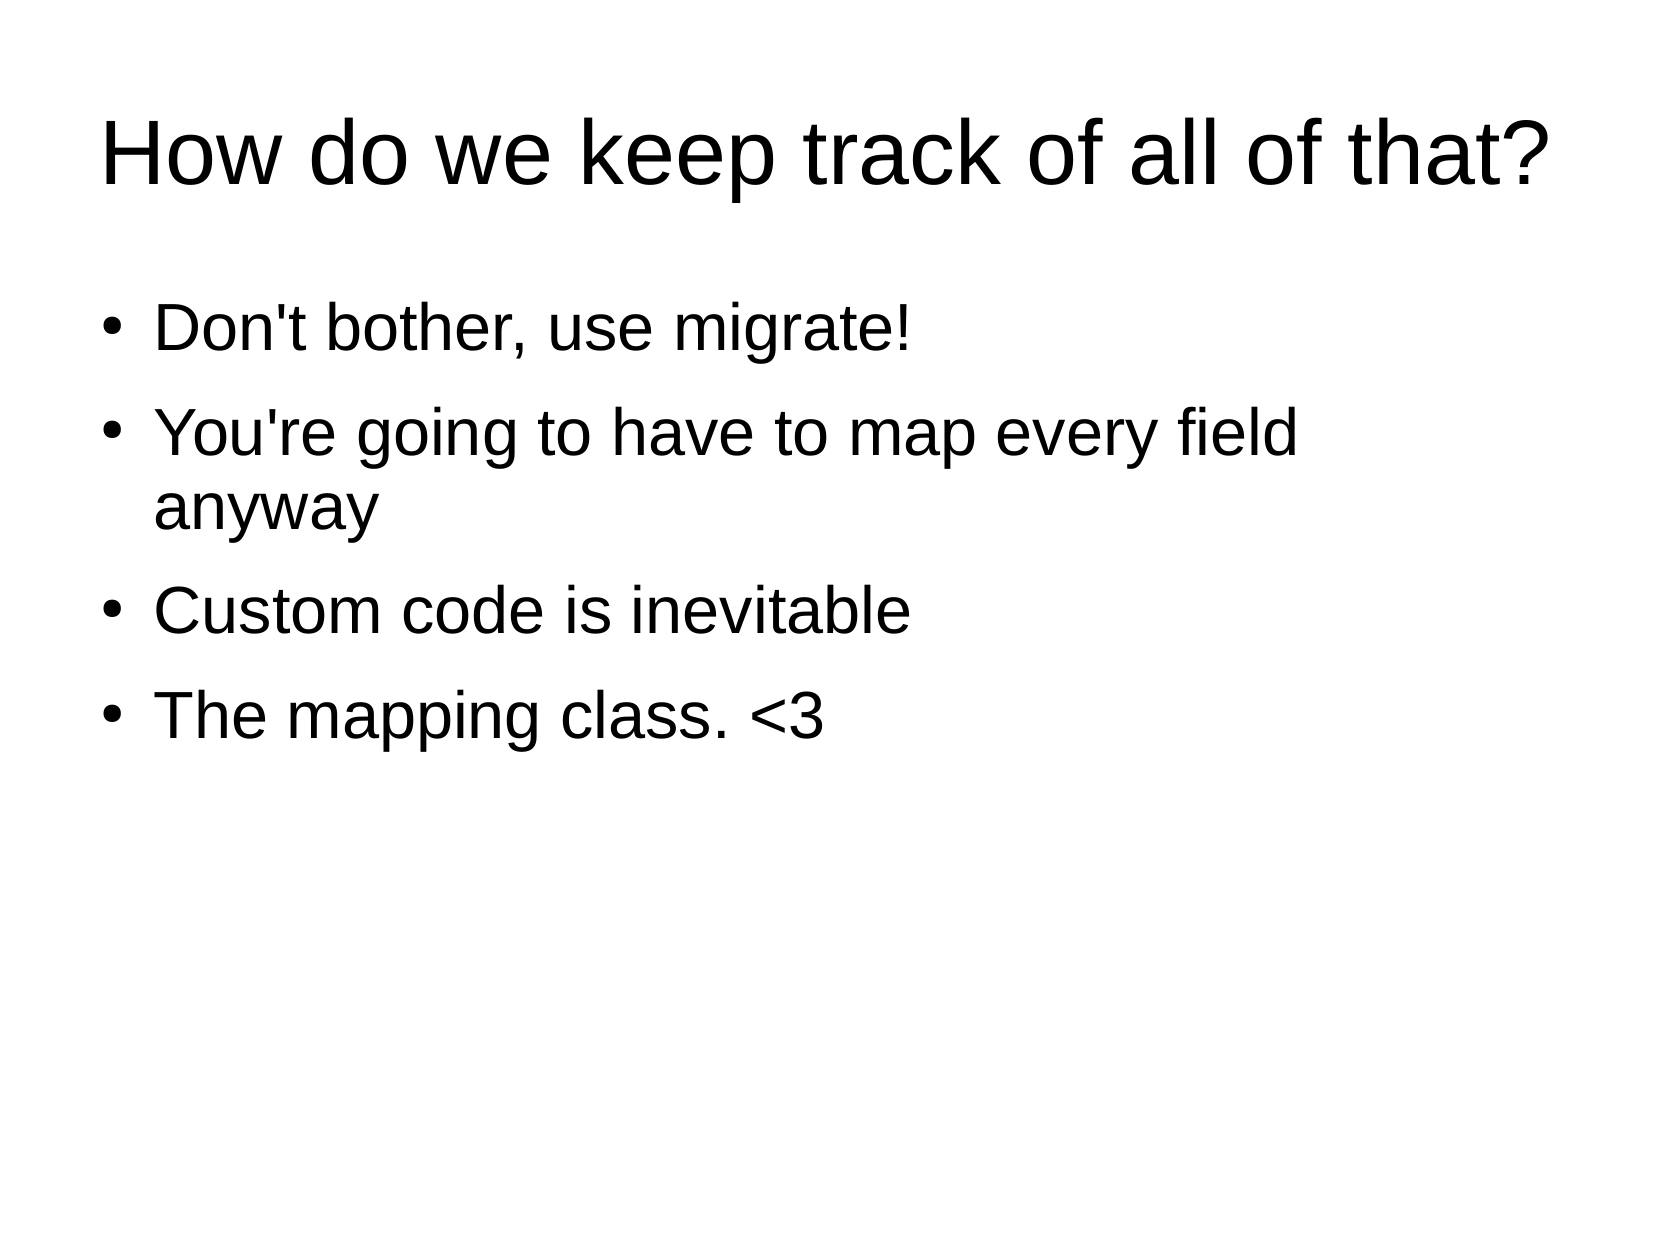

# How do we keep track of all of that?
Don't bother, use migrate!
You're going to have to map every field anyway
Custom code is inevitable
The mapping class. <3